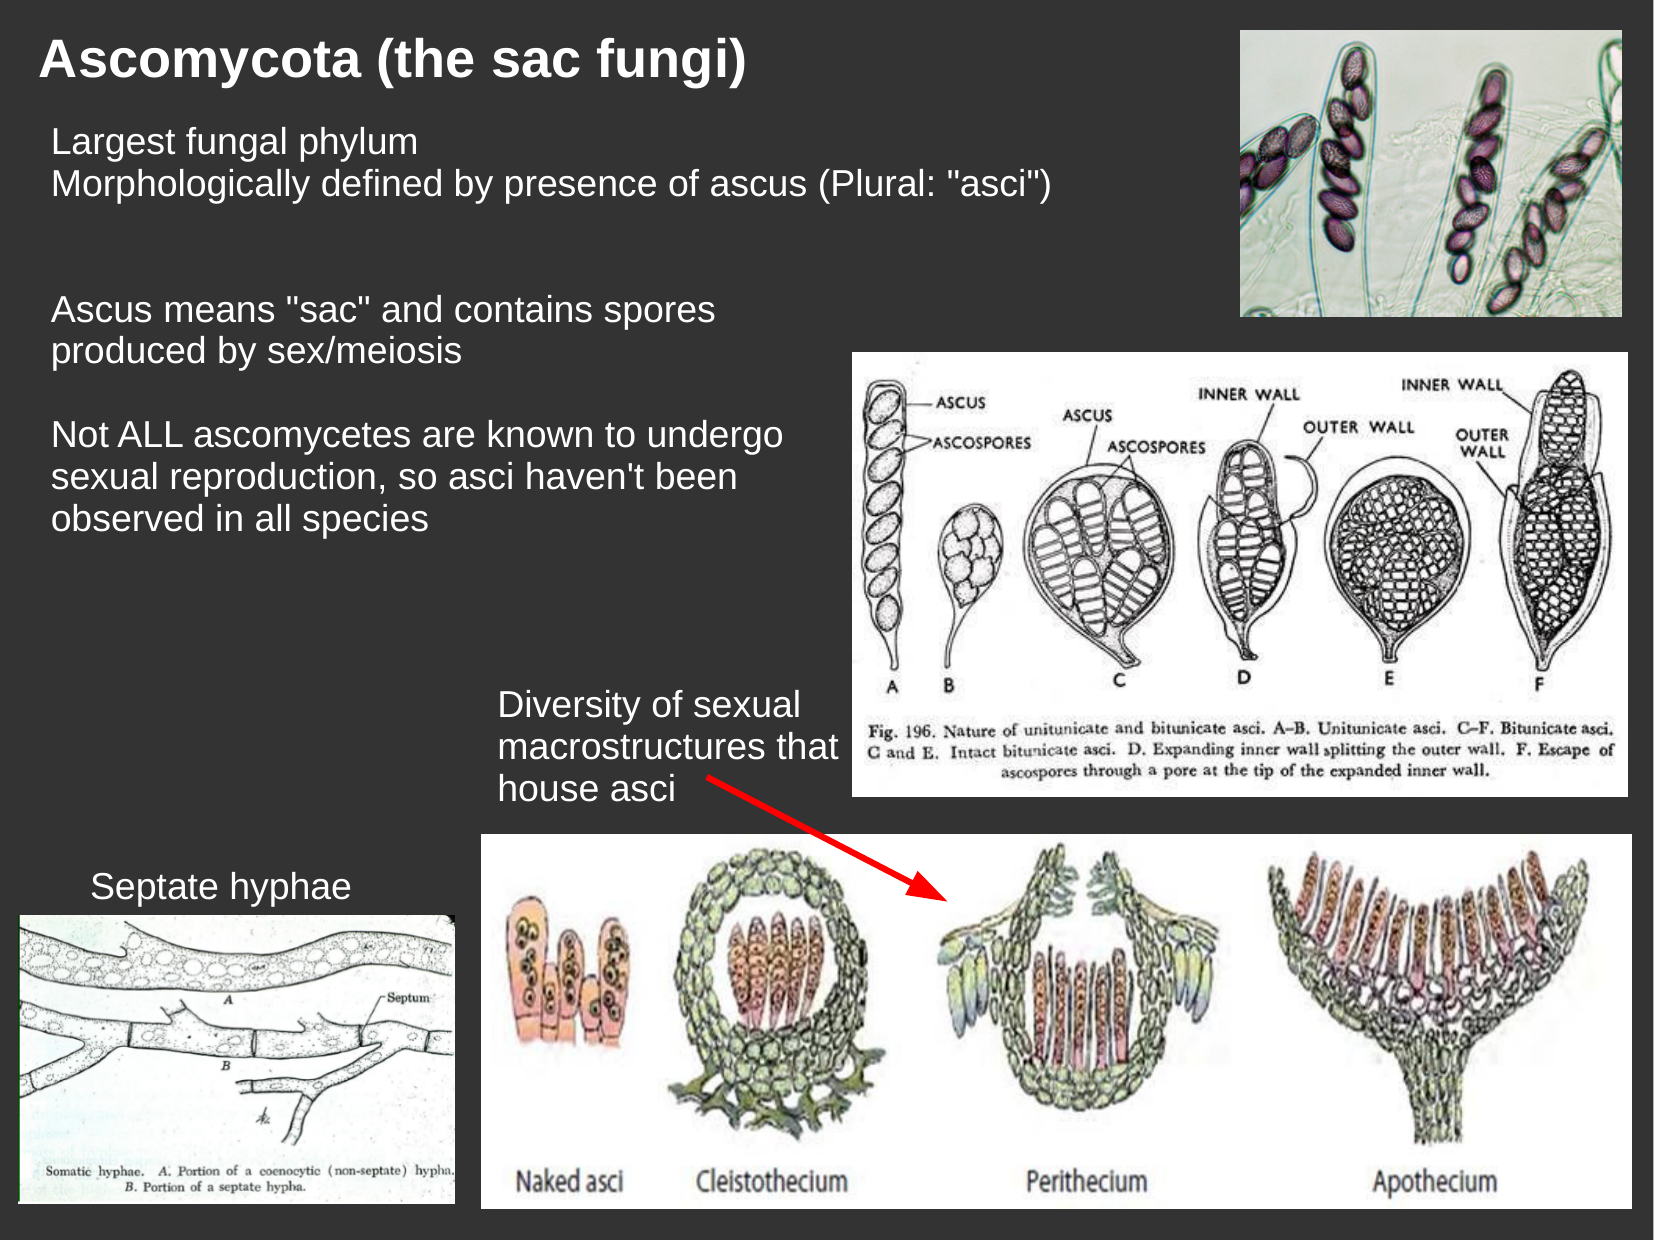

Ascomycota (the sac fungi)
Largest fungal phylum
Morphologically defined by presence of ascus (Plural: "asci")
Ascus means "sac" and contains spores
produced by sex/meiosis
Not ALL ascomycetes are known to undergo
sexual reproduction, so asci haven't been
observed in all species
Diversity of sexual macrostructures that house asci
Septate hyphae